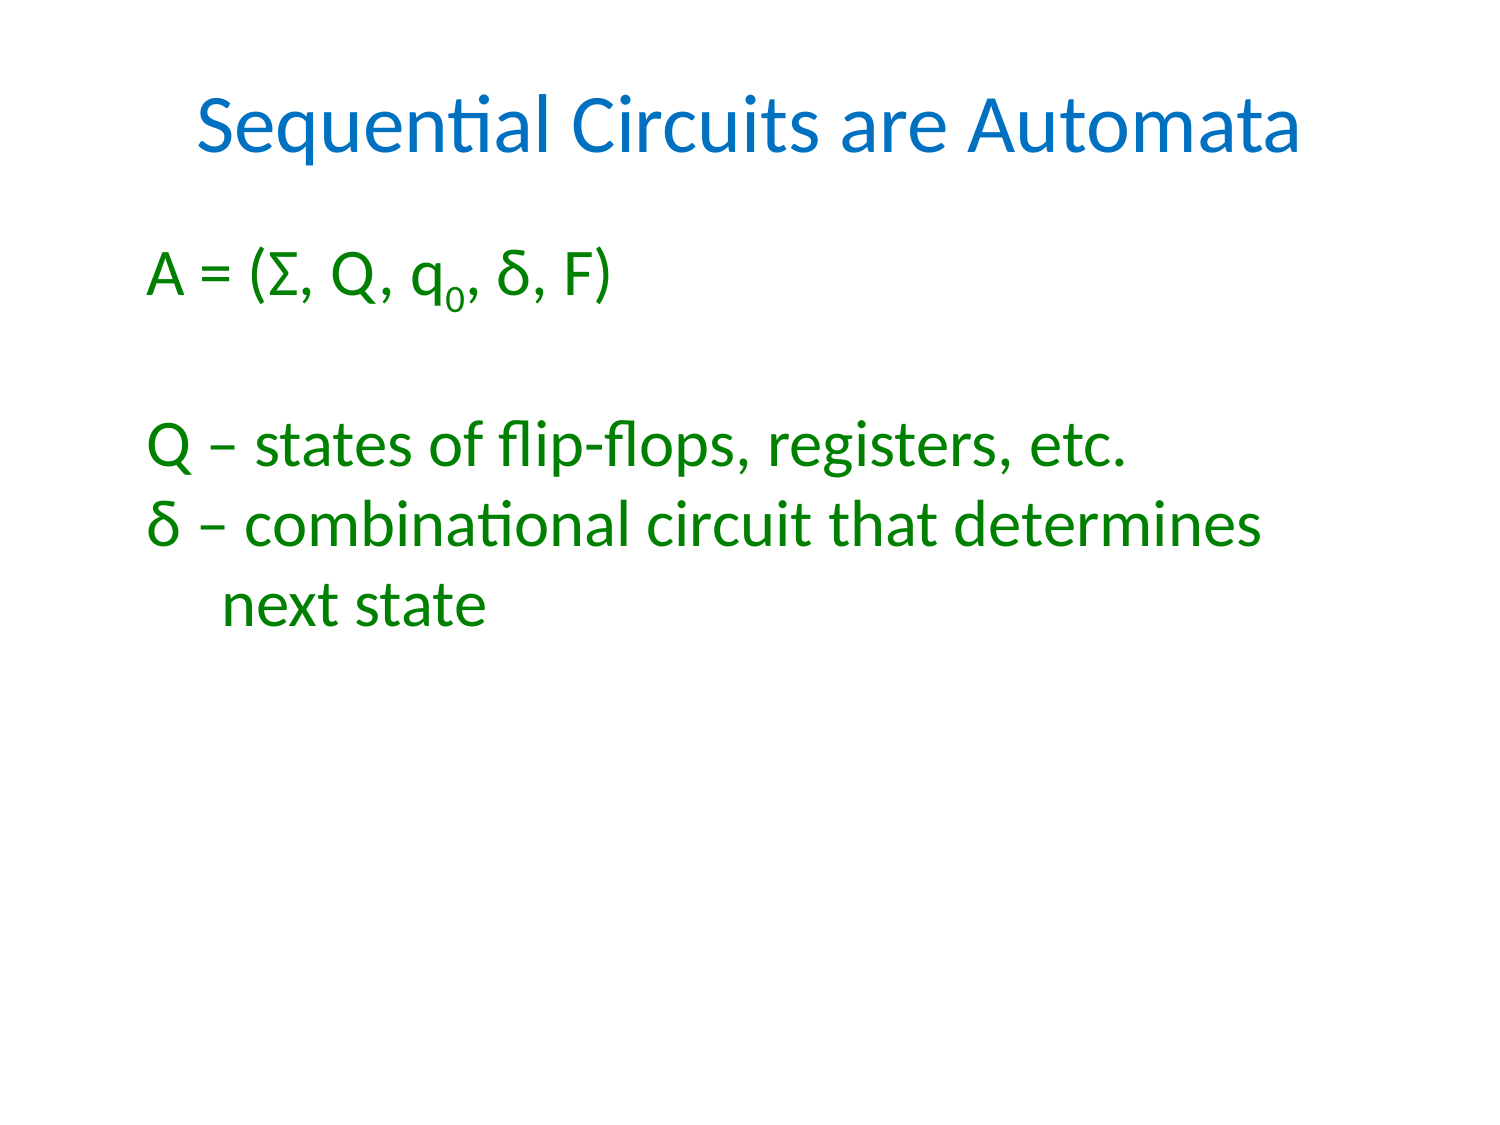

# Sequential Circuits are Automata
A = (Σ, Q, q0, δ, F)
Q – states of flip-flops, registers, etc.
δ – combinational circuit that determines
	next state